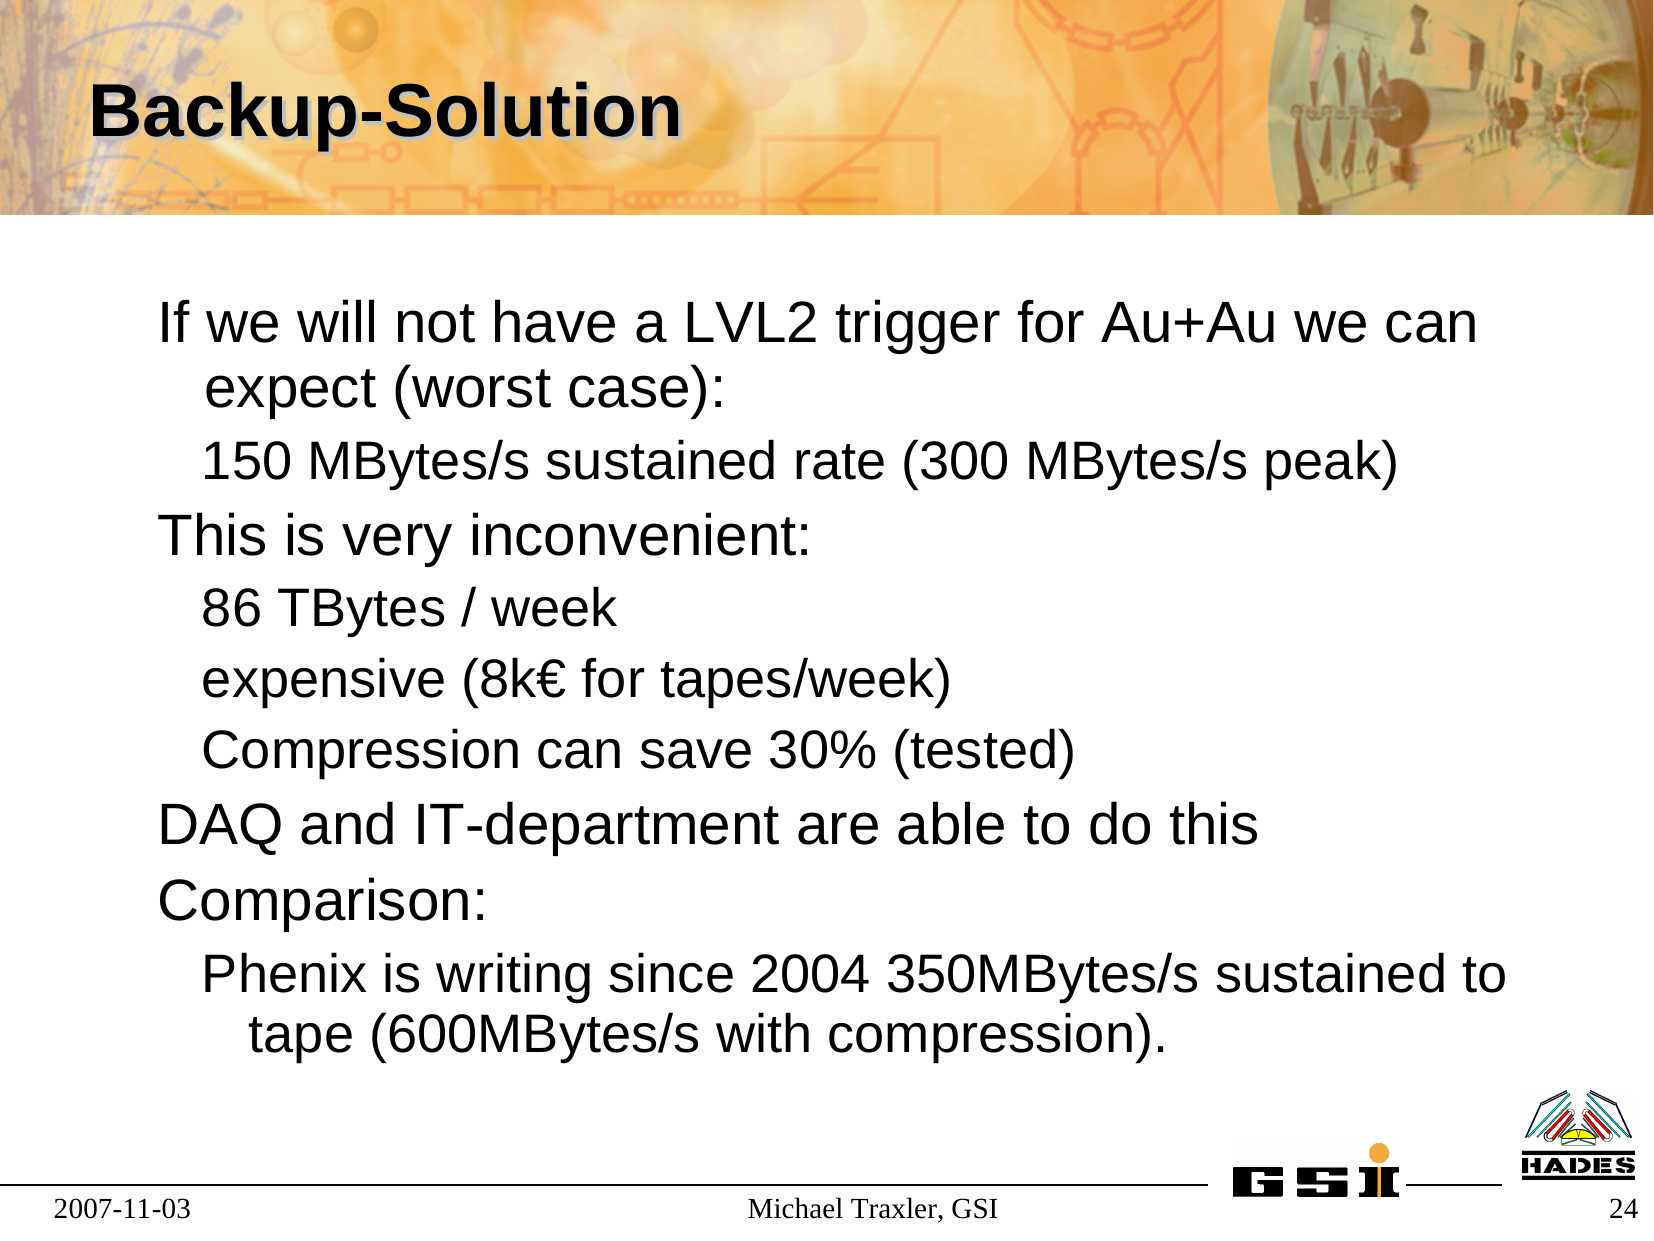

# Backup-Solution
If we will not have a LVL2 trigger for Au+Au we can expect (worst case):
150 MBytes/s sustained rate (300 MBytes/s peak)
This is very inconvenient:
86 TBytes / week
expensive (8k€ for tapes/week)
Compression can save 30% (tested)
DAQ and IT-department are able to do this
Comparison:
Phenix is writing since 2004 350MBytes/s sustained to tape (600MBytes/s with compression).
2006-09-26
Michael Traxler, GSI
24